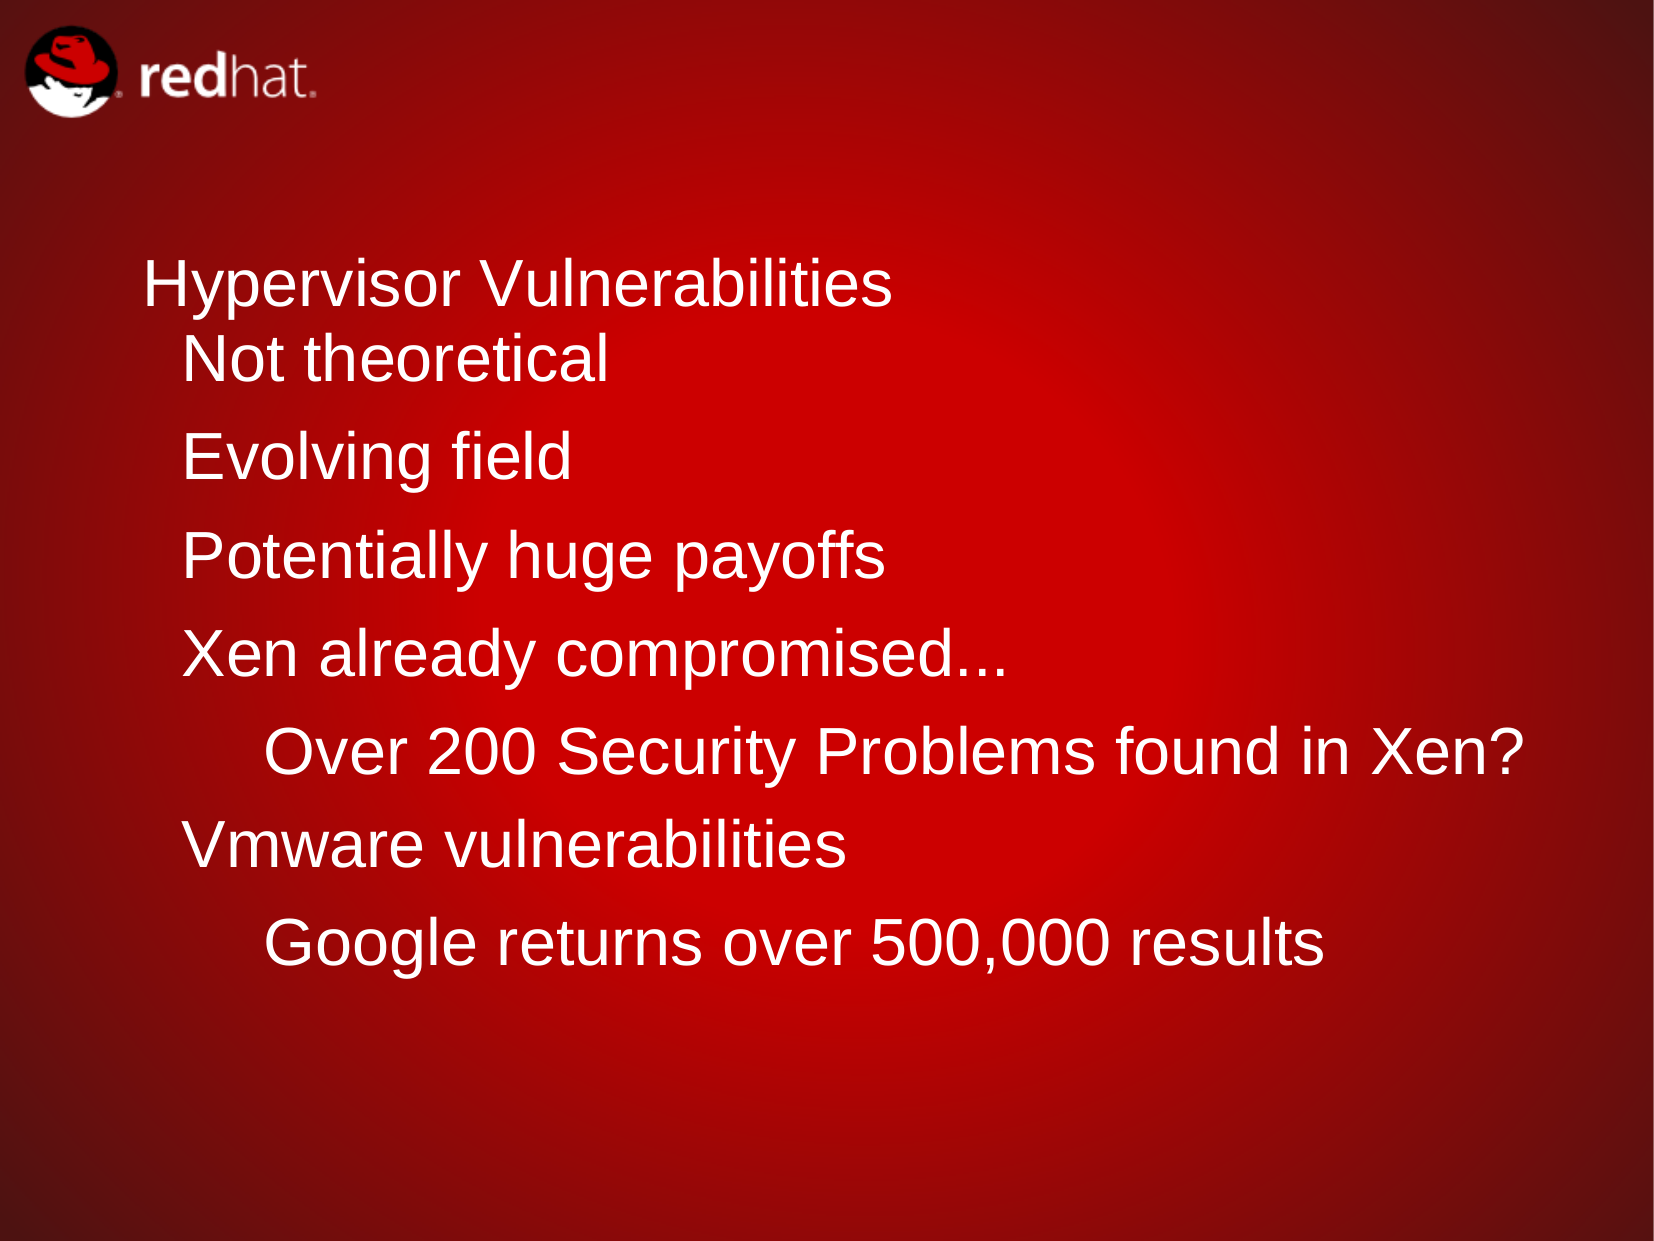

# Hypervisor Vulnerabilities
Not theoretical
Evolving field
Potentially huge payoffs
Xen already compromised...
Over 200 Security Problems found in Xen?
Vmware vulnerabilities
Google returns over 500,000 results